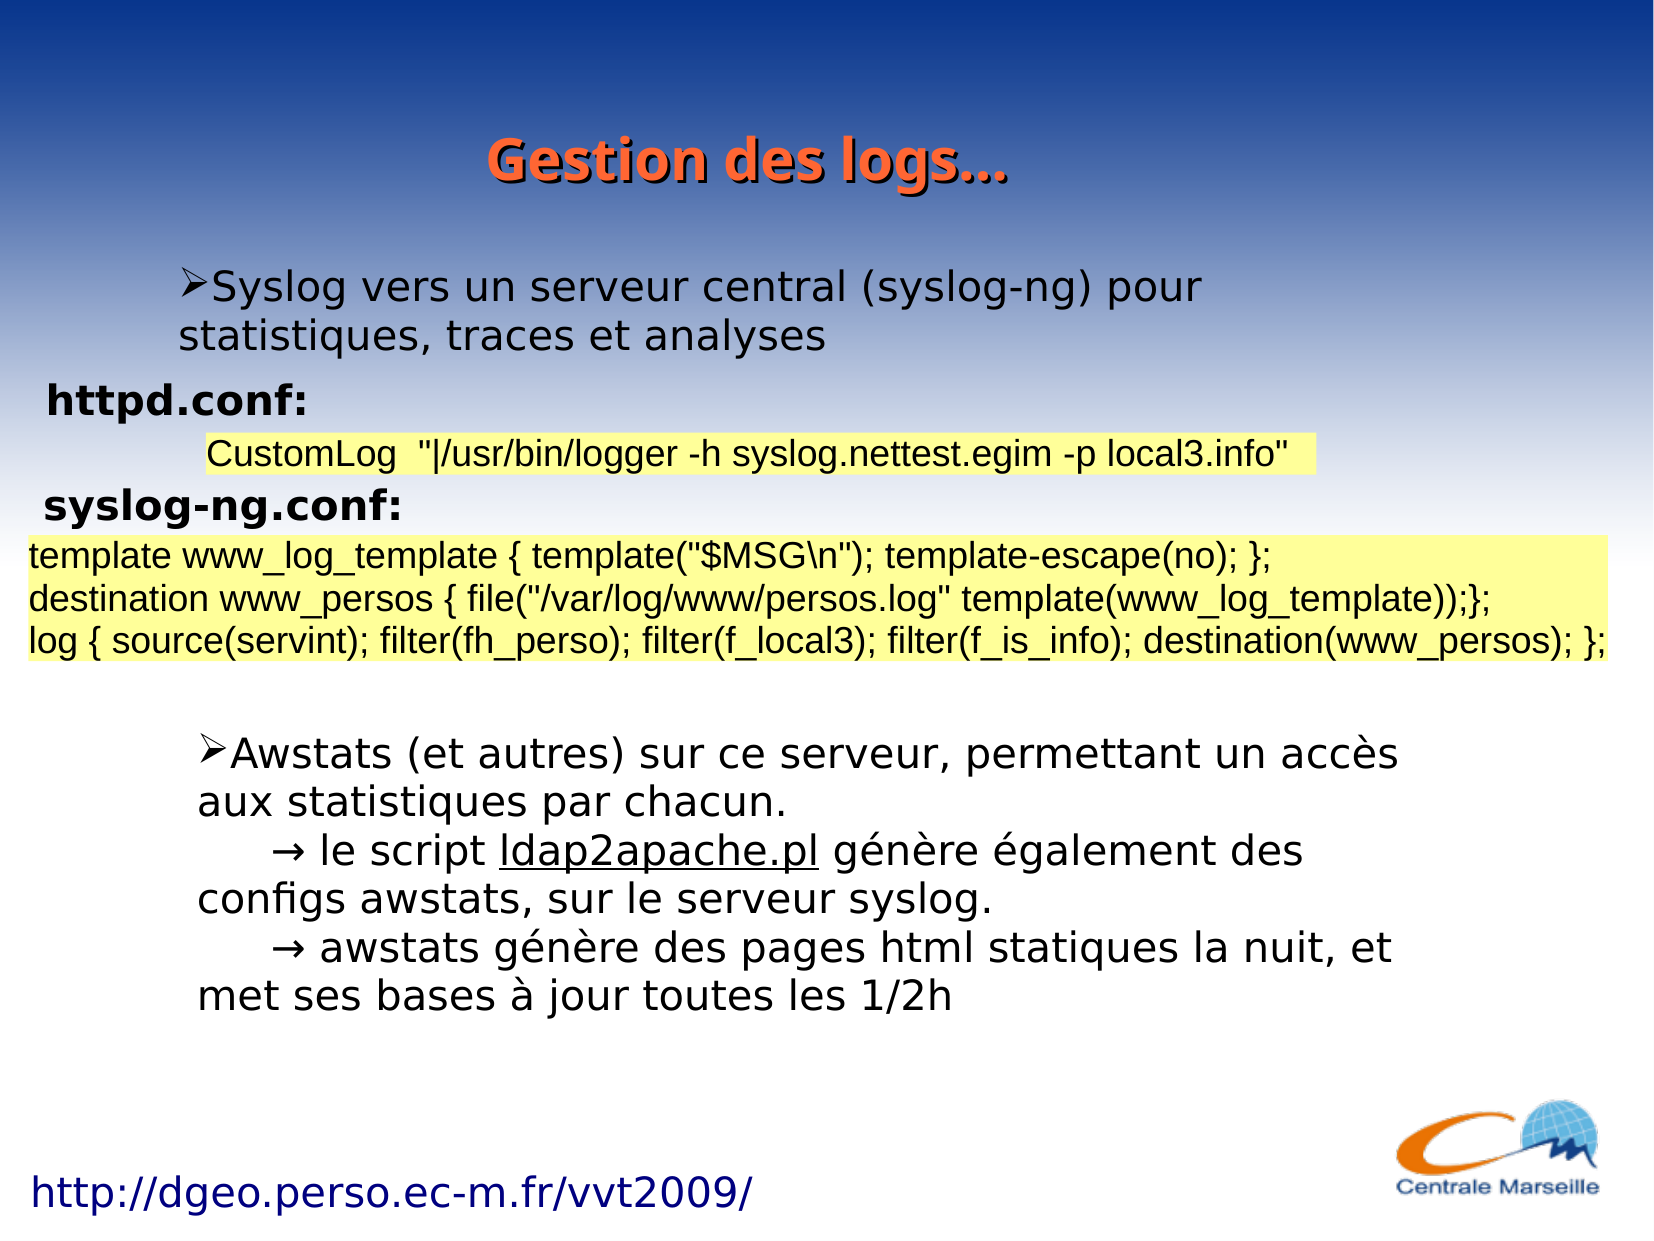

Gestion des logs…
Syslog vers un serveur central (syslog-ng) pour statistiques, traces et analyses
httpd.conf:
CustomLog "|/usr/bin/logger -h syslog.nettest.egim -p local3.info"
syslog-ng.conf:
template www_log_template { template("$MSG\n"); template-escape(no); };
destination www_persos { file("/var/log/www/persos.log" template(www_log_template));};
log { source(servint); filter(fh_perso); filter(f_local3); filter(f_is_info); destination(www_persos); };
Awstats (et autres) sur ce serveur, permettant un accès aux statistiques par chacun.
	→ le script ldap2apache.pl génère également des configs awstats, sur le serveur syslog.
	→ awstats génère des pages html statiques la nuit, et met ses bases à jour toutes les 1/2h
http://dgeo.perso.ec-m.fr/vvt2009/